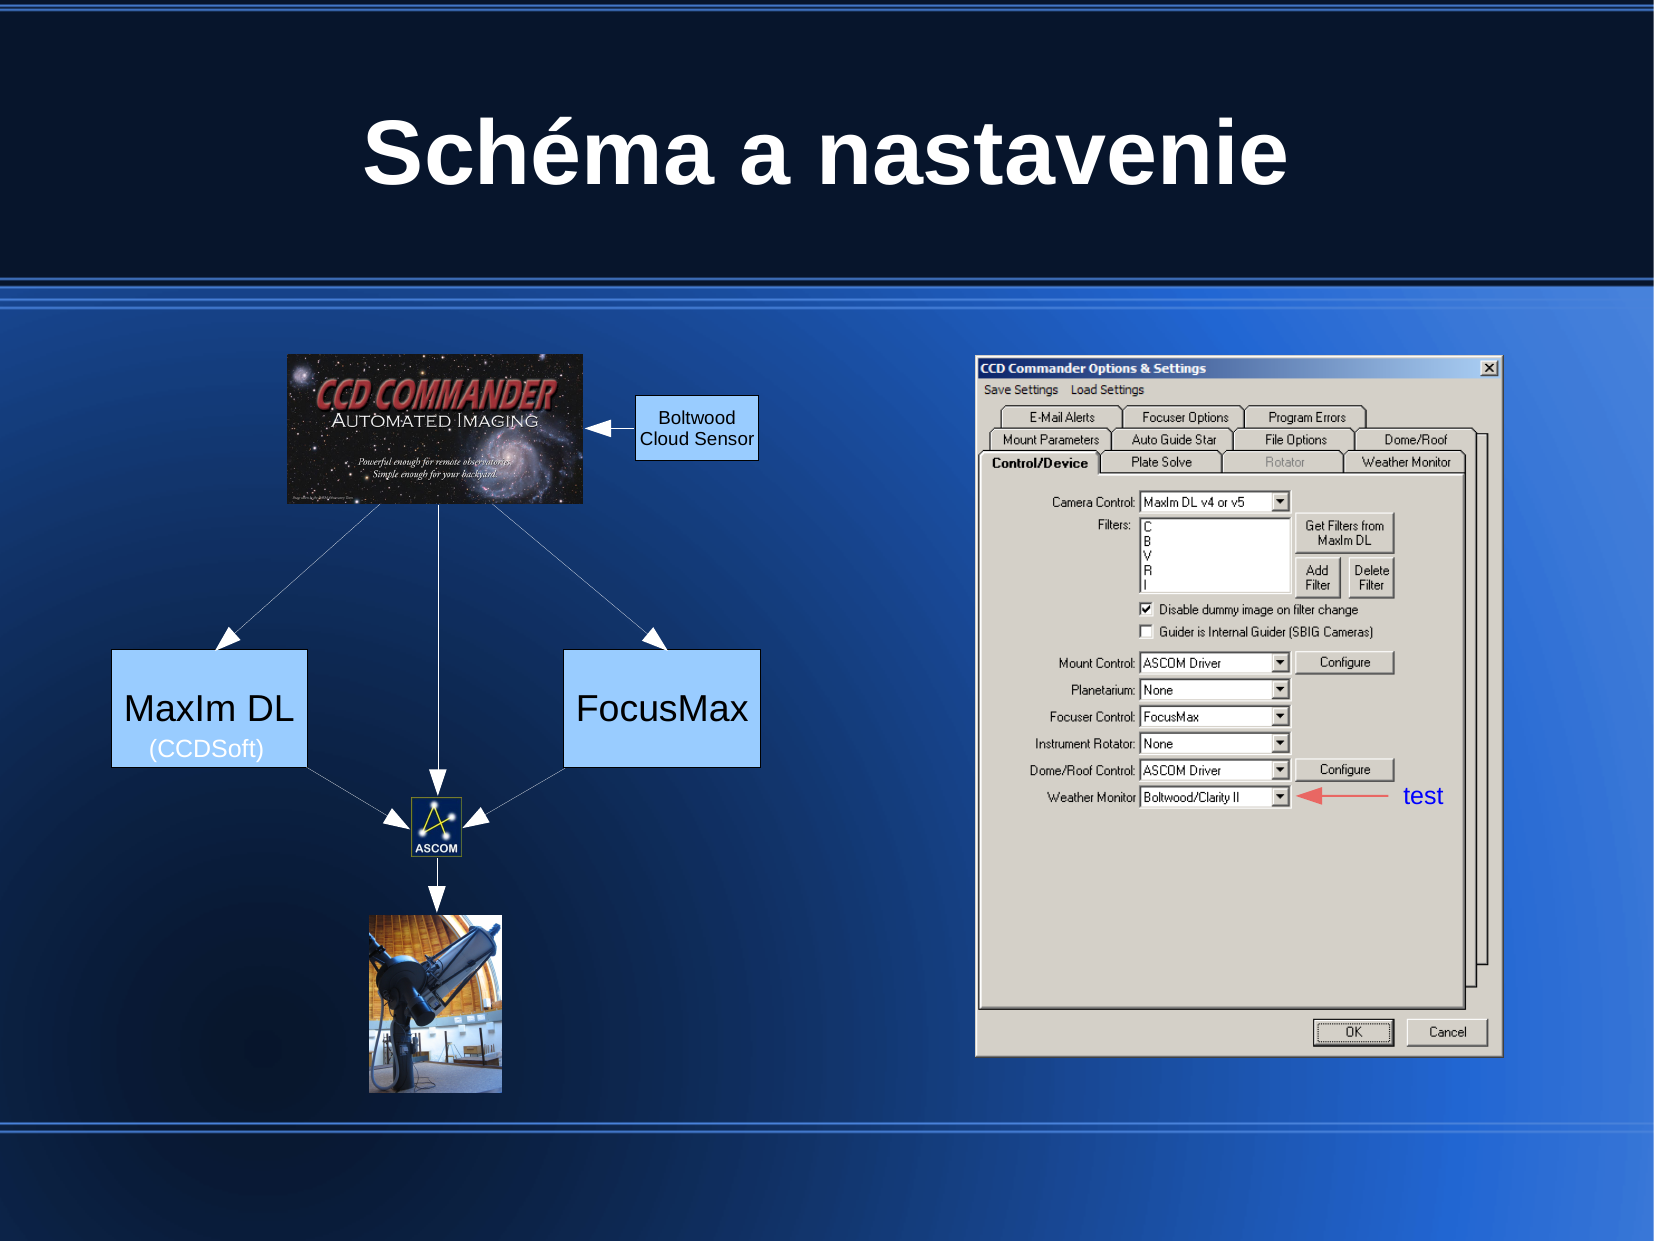

# Schéma a nastavenie
Boltwood
Cloud Sensor
MaxIm DL
FocusMax
(CCDSoft)
test